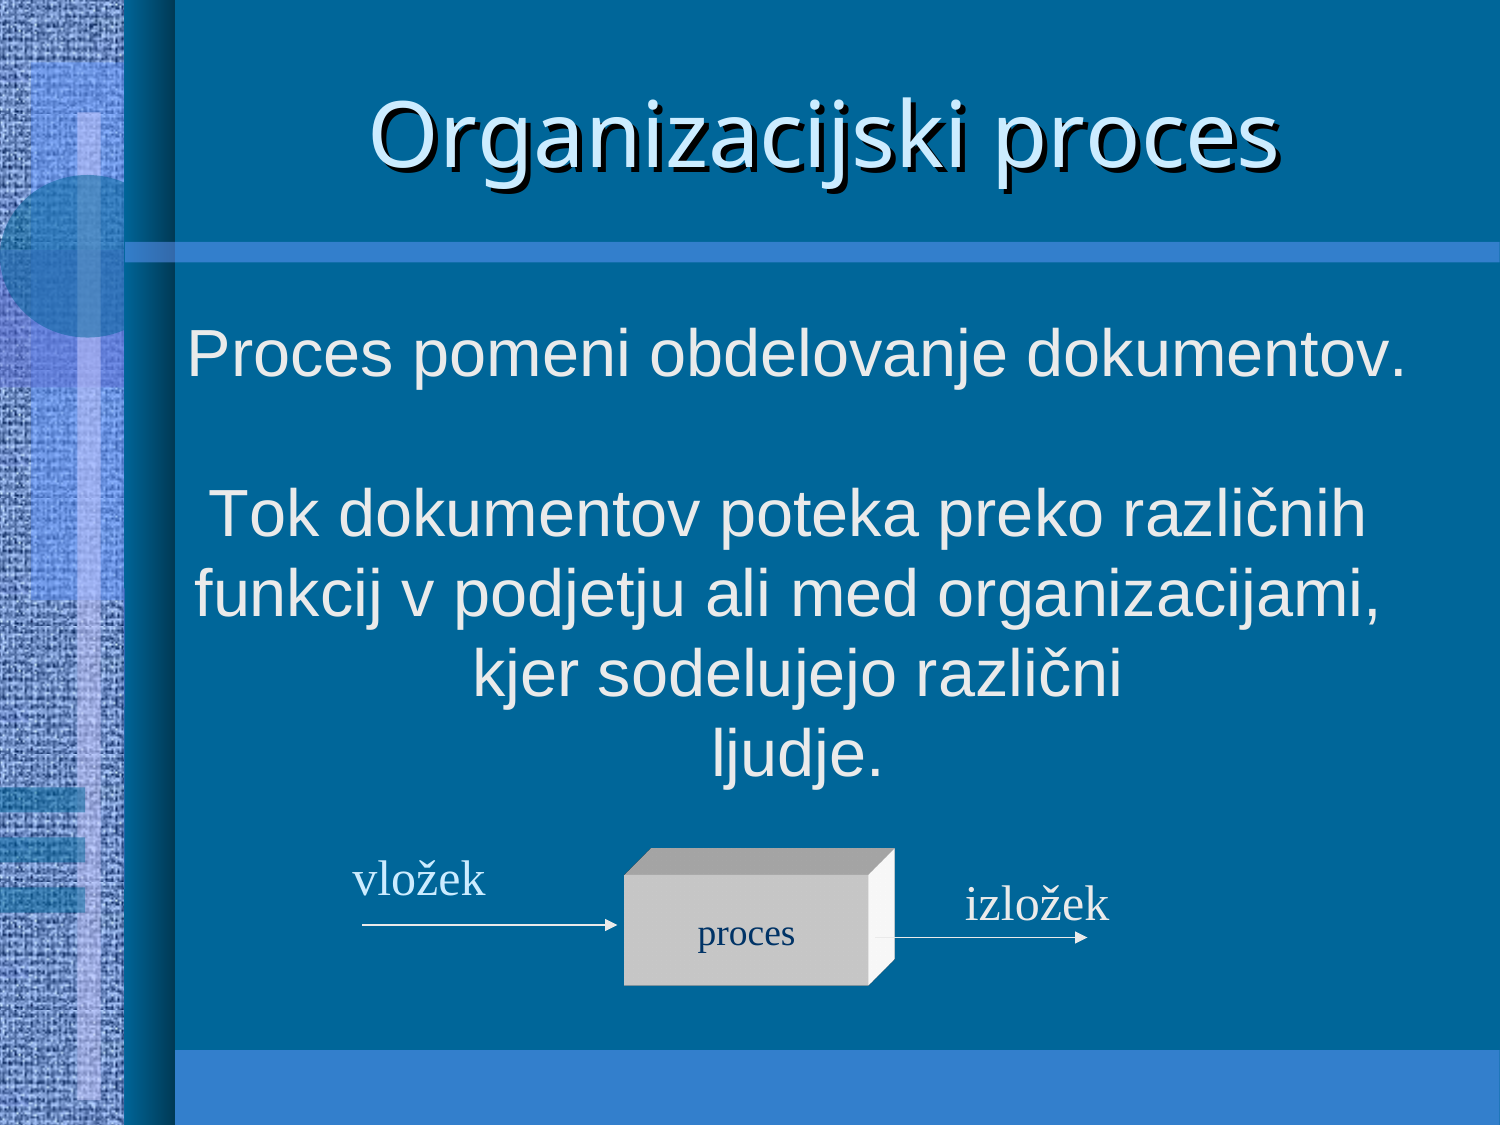

# Organizacijski proces
Proces pomeni obdelovanje dokumentov.
Tok dokumentov poteka preko različnih
funkcij v podjetju ali med organizacijami,
kjer sodelujejo različni
ljudje.
vložek
izložek
proces